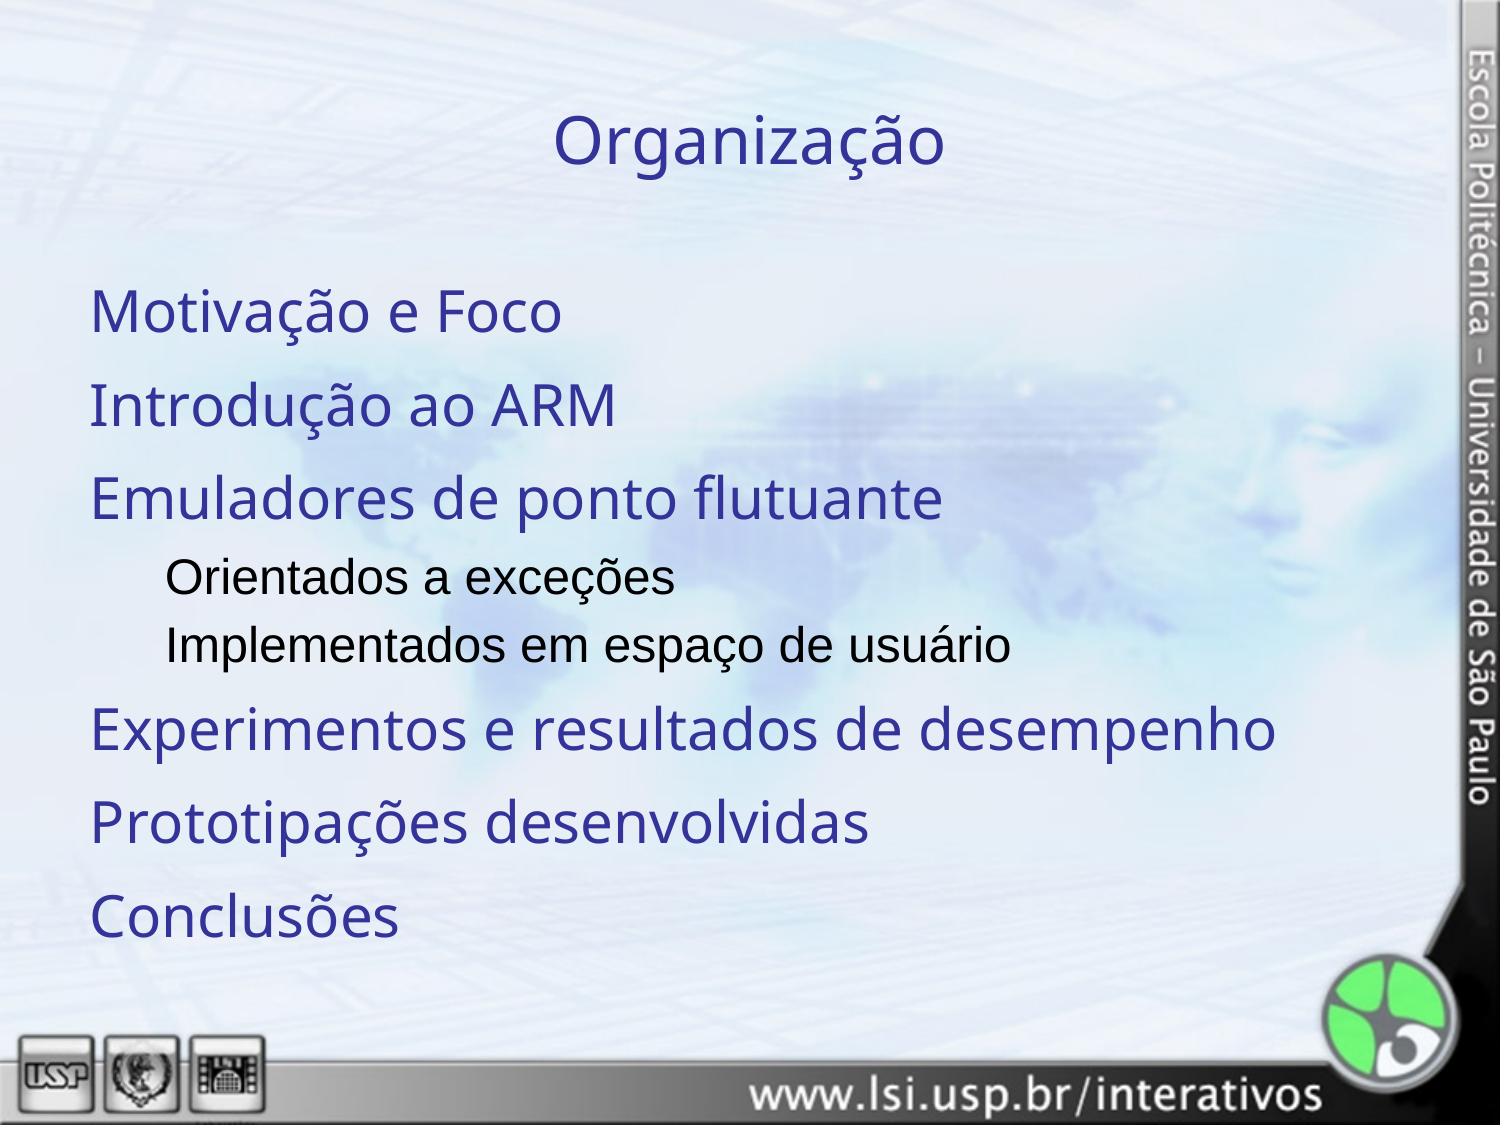

# Organização
Motivação e Foco
Introdução ao ARM
Emuladores de ponto flutuante
Orientados a exceções
Implementados em espaço de usuário
Experimentos e resultados de desempenho
Prototipações desenvolvidas
Conclusões